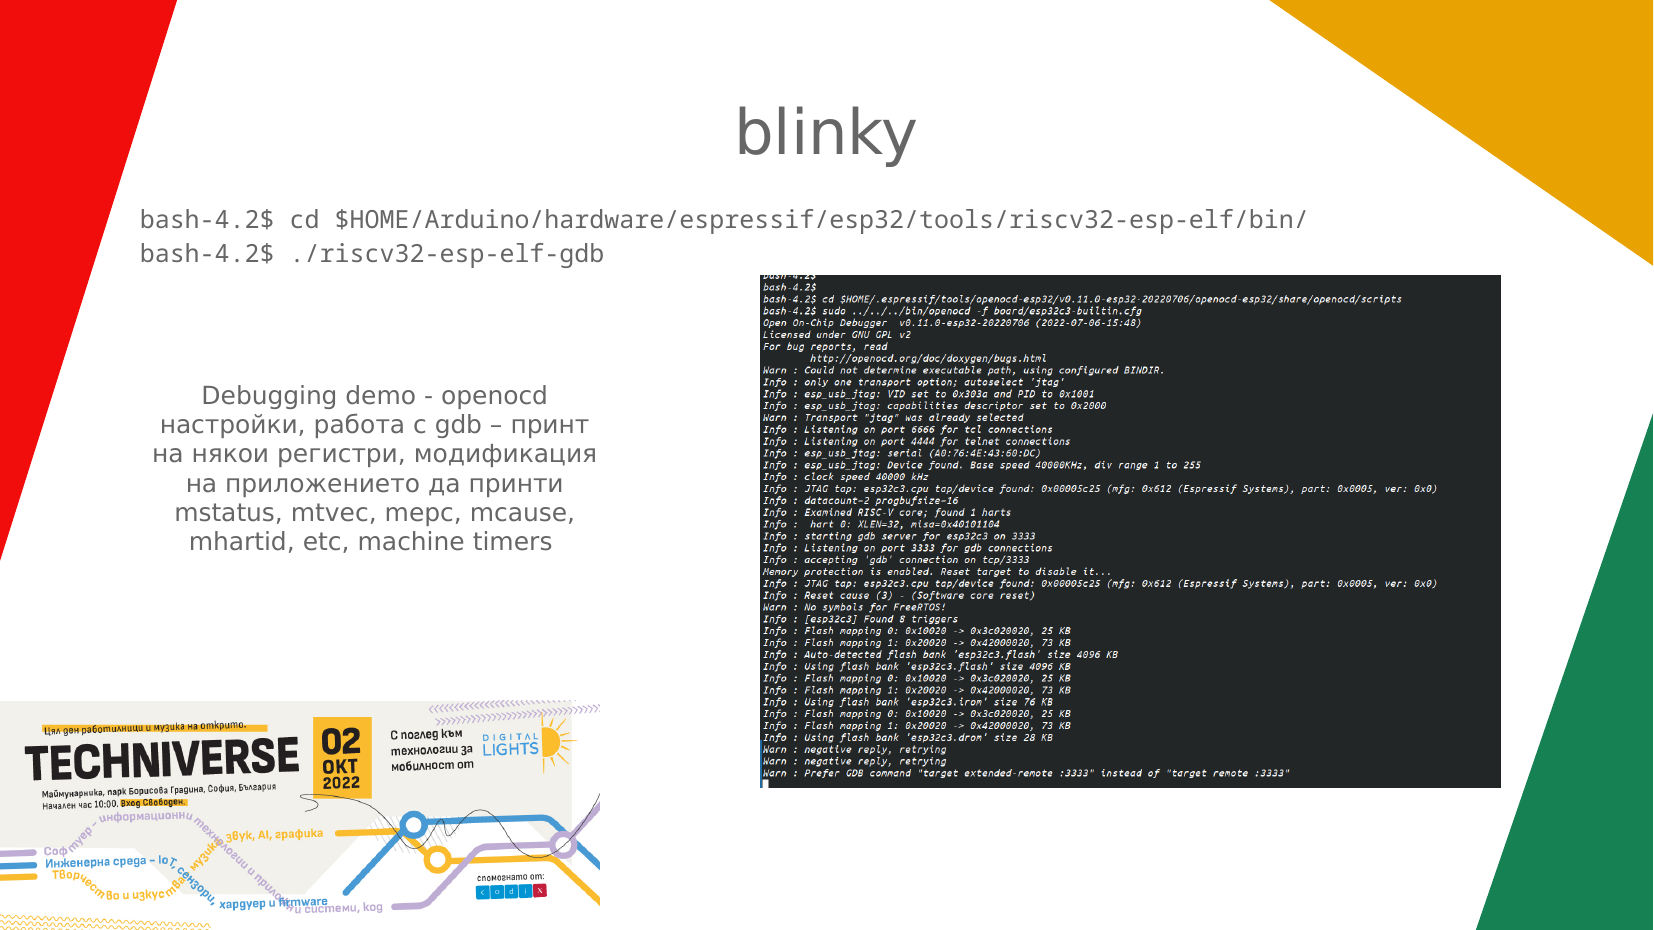

# blinky
bash-4.2$ cd $HOME/Arduino/hardware/espressif/esp32/tools/riscv32-esp-elf/bin/
bash-4.2$ ./riscv32-esp-elf-gdb
Debugging demo - openocd настройки, работа с gdb – принт на някои регистри, модификация на приложението да принти mstatus, mtvec, mepc, mcause, mhartid, etc, machine timers
13